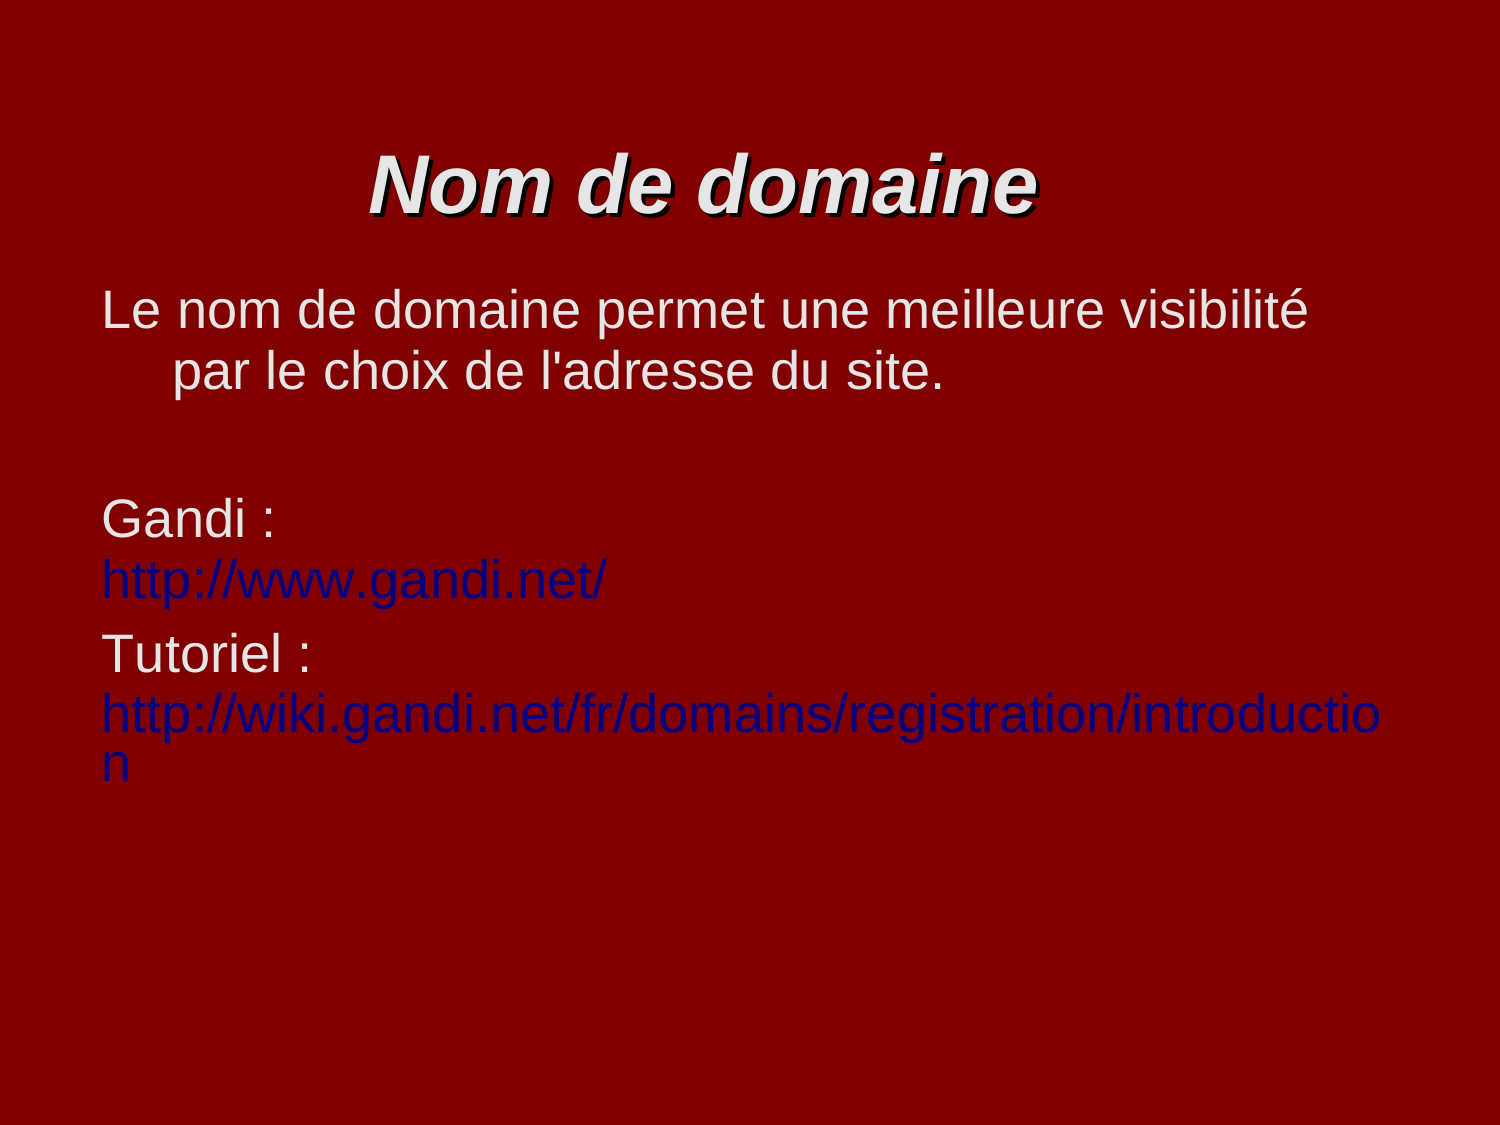

# Nom de domaine
Le nom de domaine permet une meilleure visibilité par le choix de l'adresse du site.
Gandi :
http://www.gandi.net/
Tutoriel :
http://wiki.gandi.net/fr/domains/registration/introduction